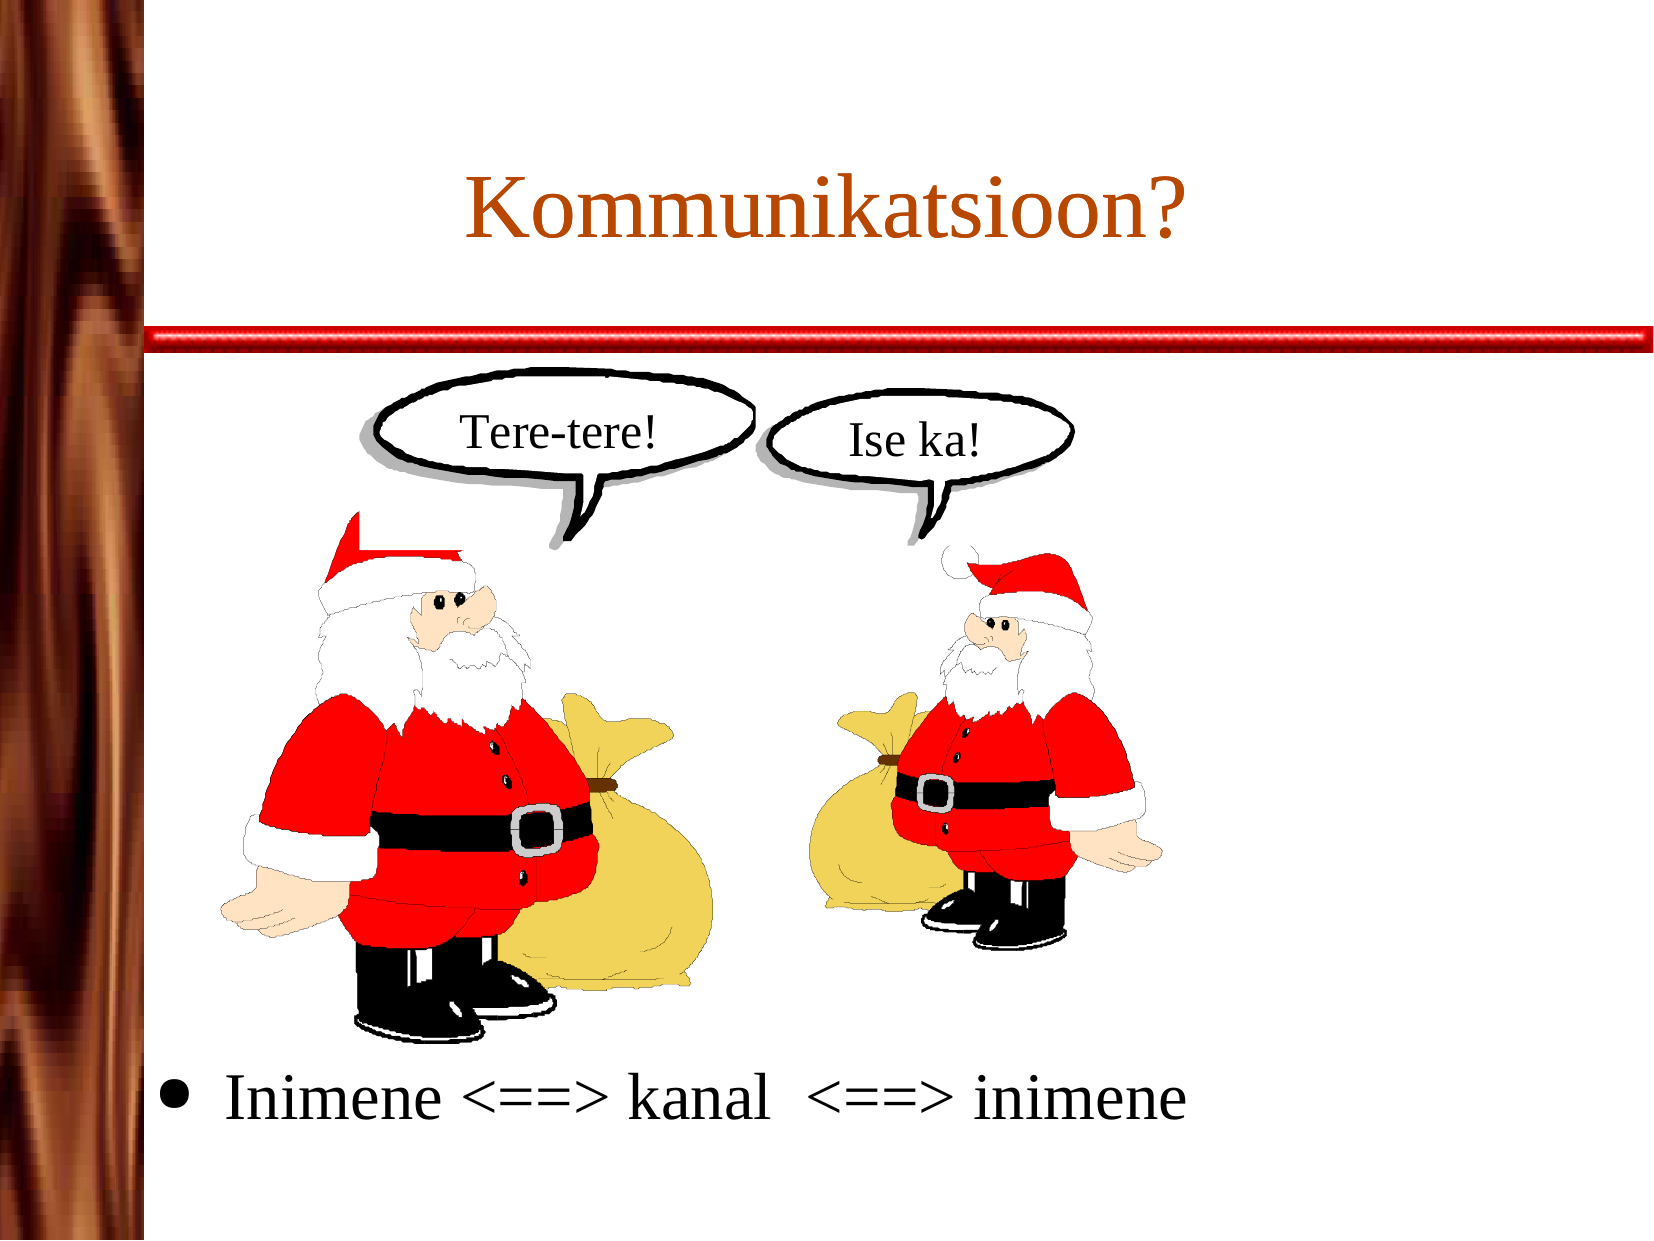

# Kommunikatsioon?
Kommunikatsioon?
Tere-tere!
Ise ka!
Inimene <==> kanal <==> inimene